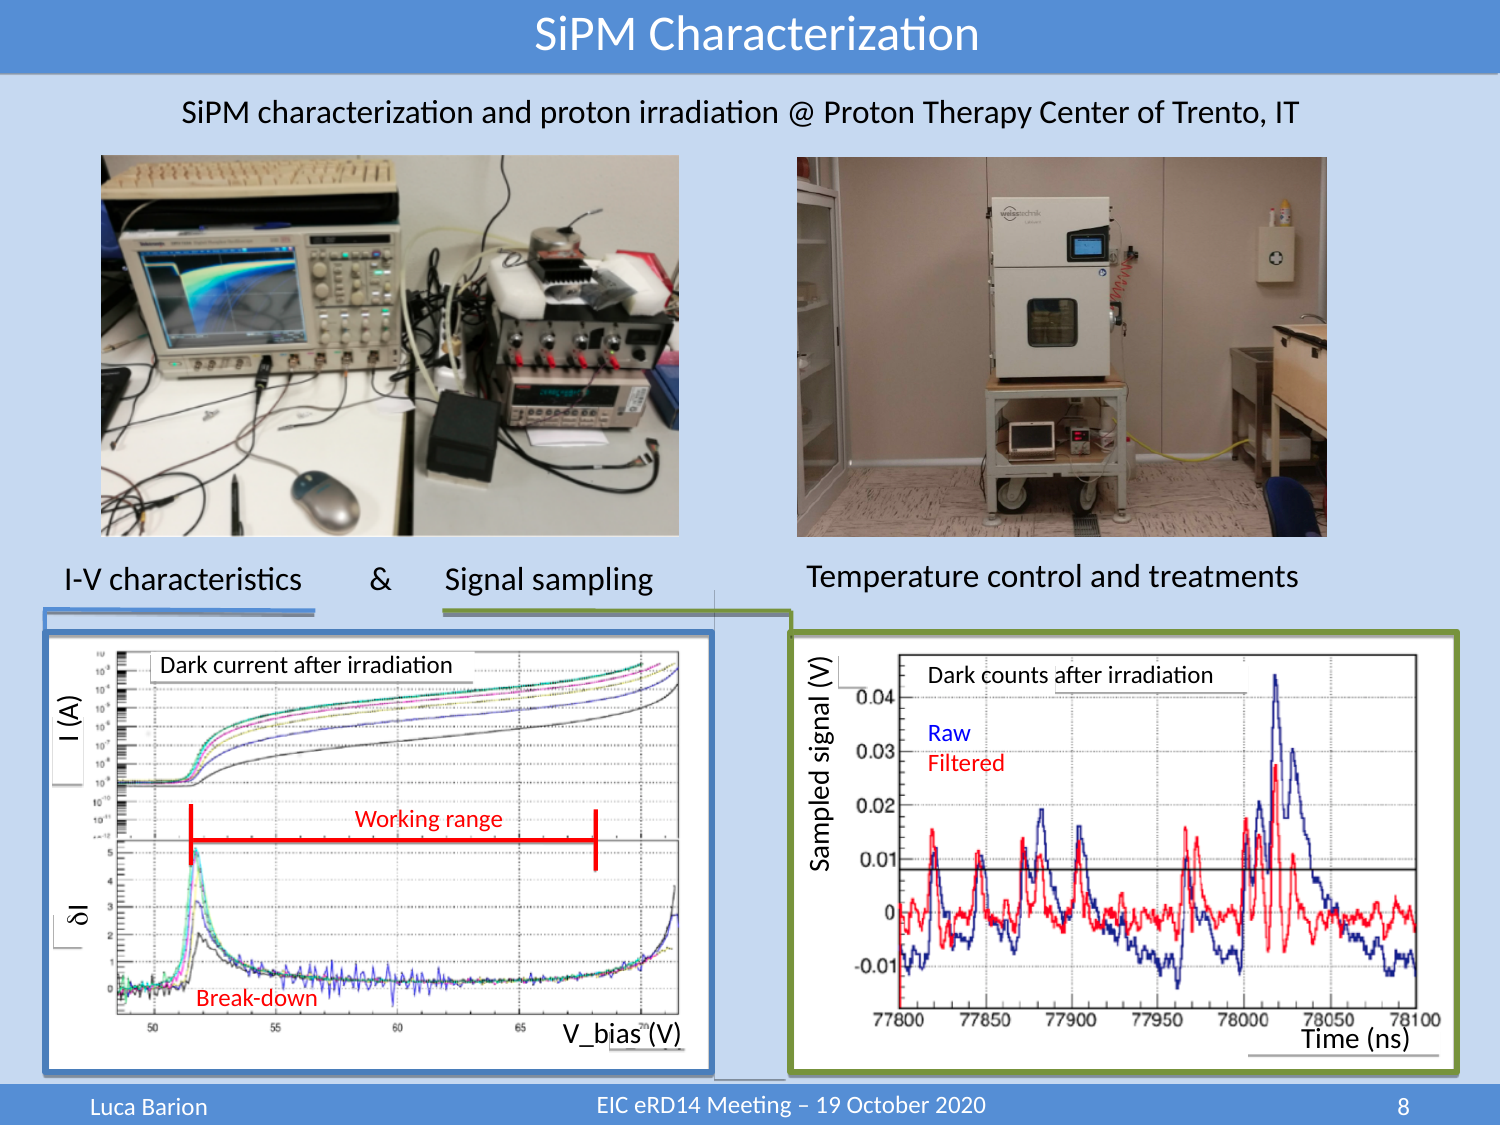

SiPM Characterization
SiPM characterization and proton irradiation @ Proton Therapy Center of Trento, IT
Temperature control and treatments
I-V characteristics & Signal sampling
Dark current after irradiation
Dark counts after irradiation
I (A)
Raw
Filtered
Sampled signal (V)
Working range
dI
Break-down
V_bias (V)
Time (ns)
EIC eRD14 Meeting – 19 October 2020
Luca Barion